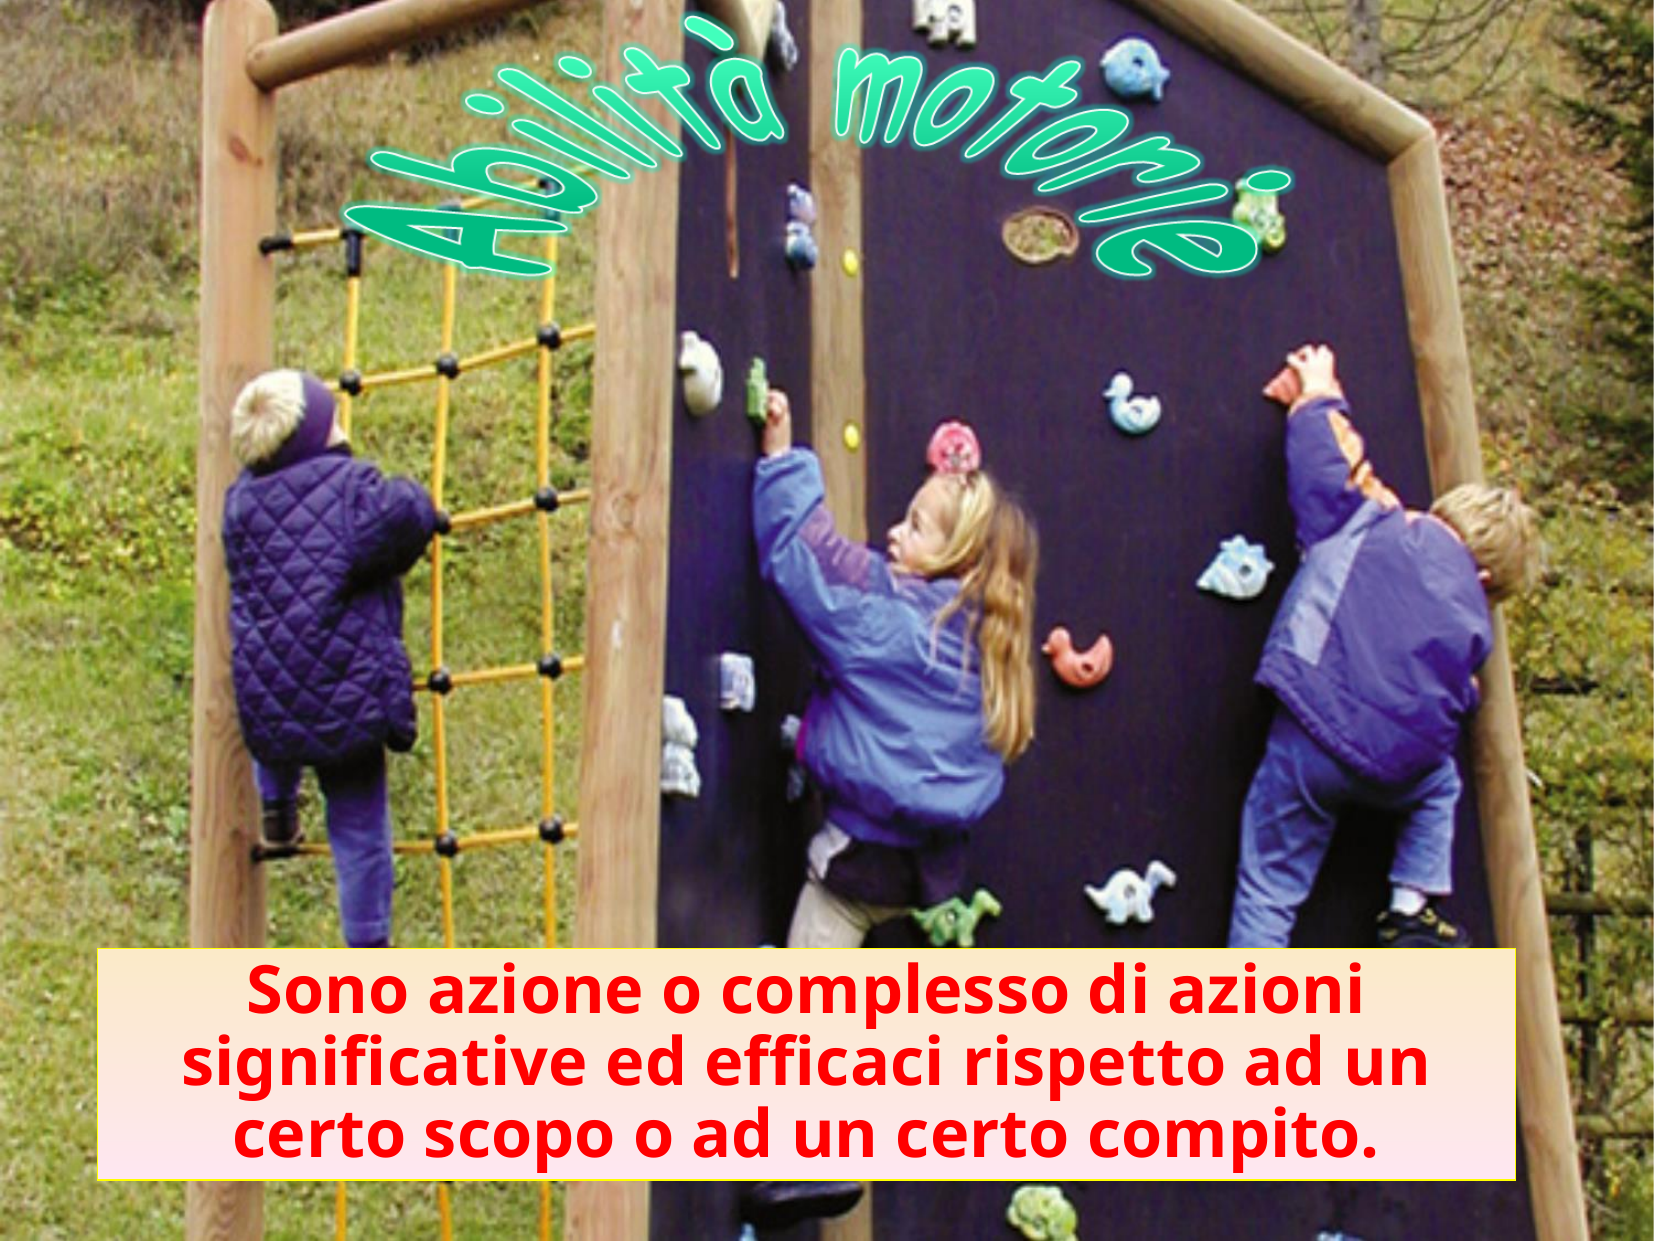

Sono azione o complesso di azioni significative ed efficaci rispetto ad un certo scopo o ad un certo compito.